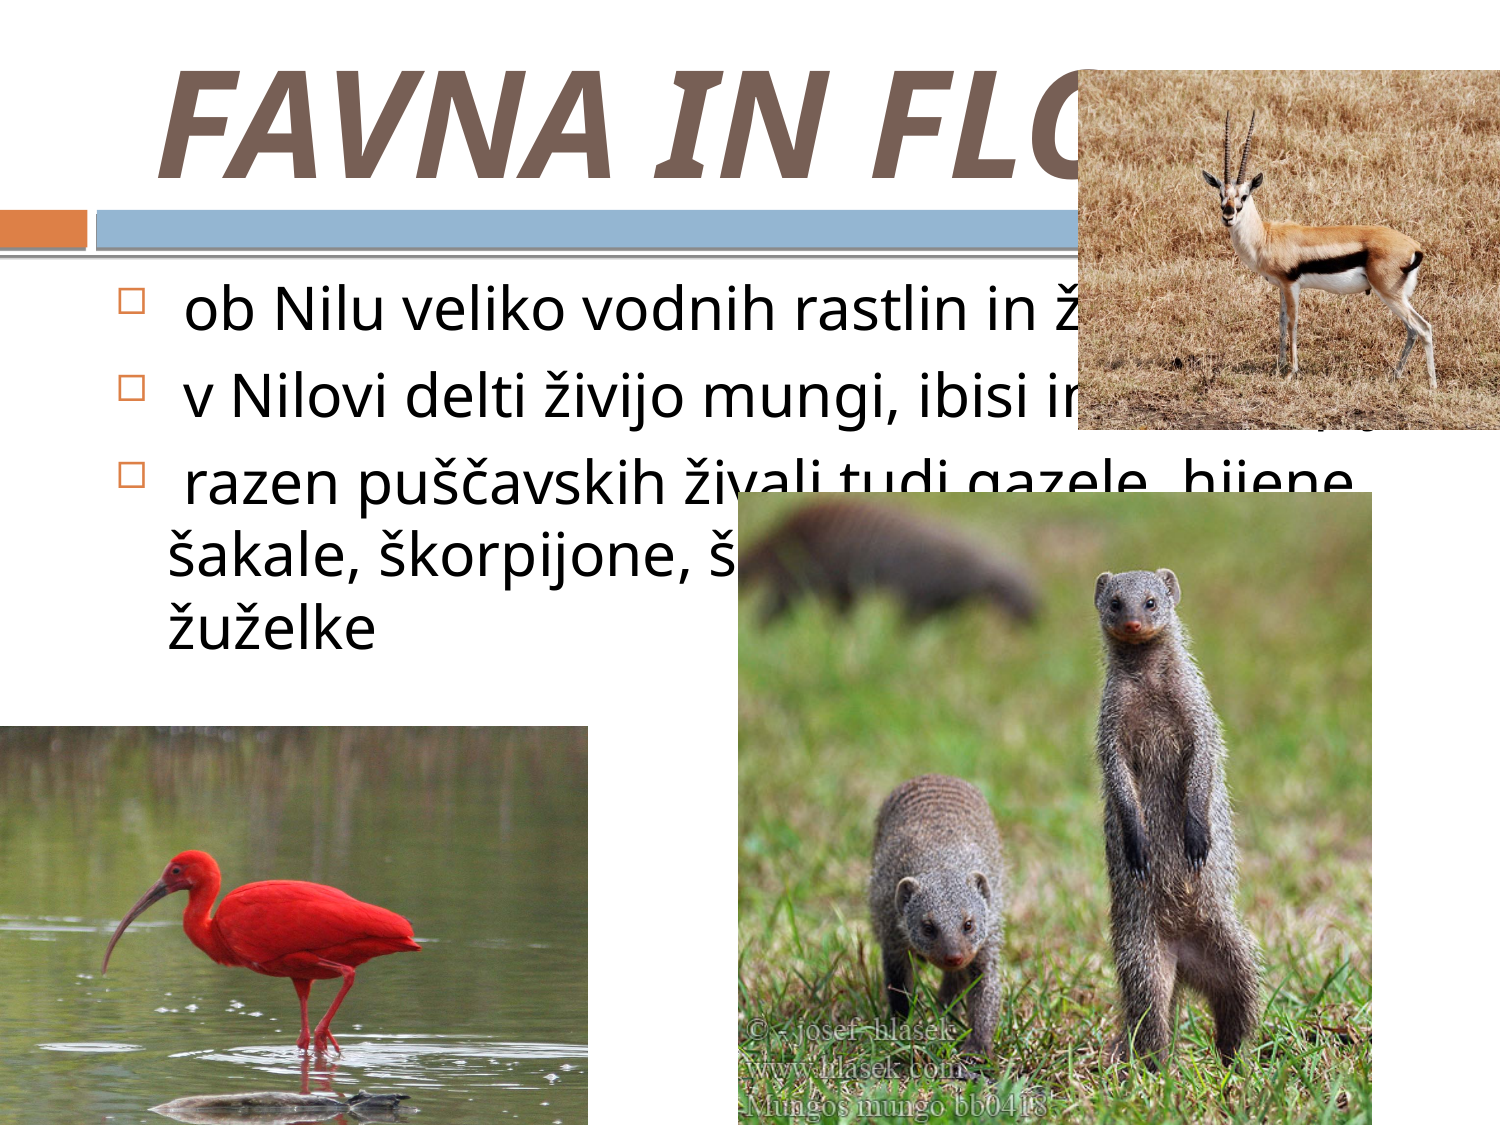

# FAVNA IN FLORA
 ob Nilu veliko vodnih rastlin in živali
 v Nilovi delti živijo mungi, ibisi in bele čaplje
 razen puščavskih živali tudi gazele, hijene, šakale, škorpijone, številne glodavce in žuželke